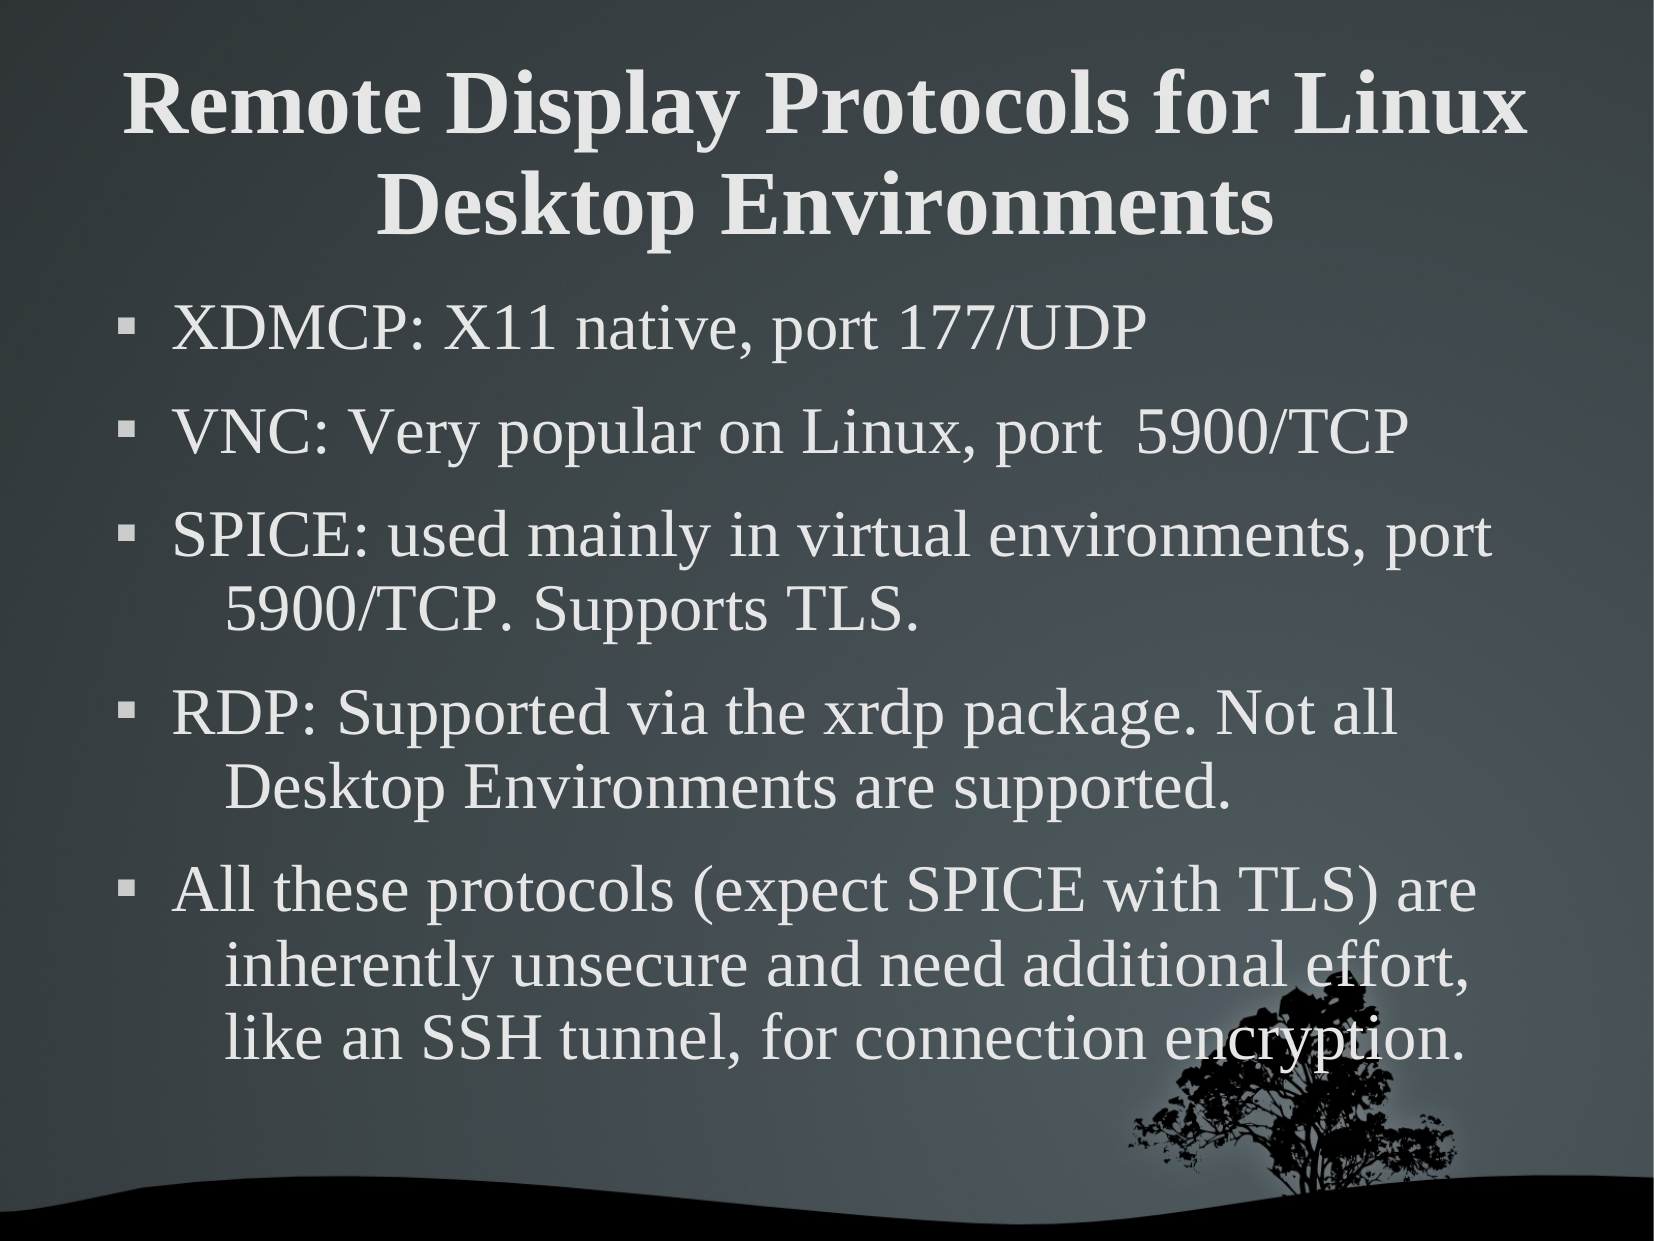

# Remote Display Protocols for Linux Desktop Environments
XDMCP: X11 native, port 177/UDP
VNC: Very popular on Linux, port 5900/TCP
SPICE: used mainly in virtual environments, port 5900/TCP. Supports TLS.
RDP: Supported via the xrdp package. Not all Desktop Environments are supported.
All these protocols (expect SPICE with TLS) are inherently unsecure and need additional effort, like an SSH tunnel, for connection encryption.